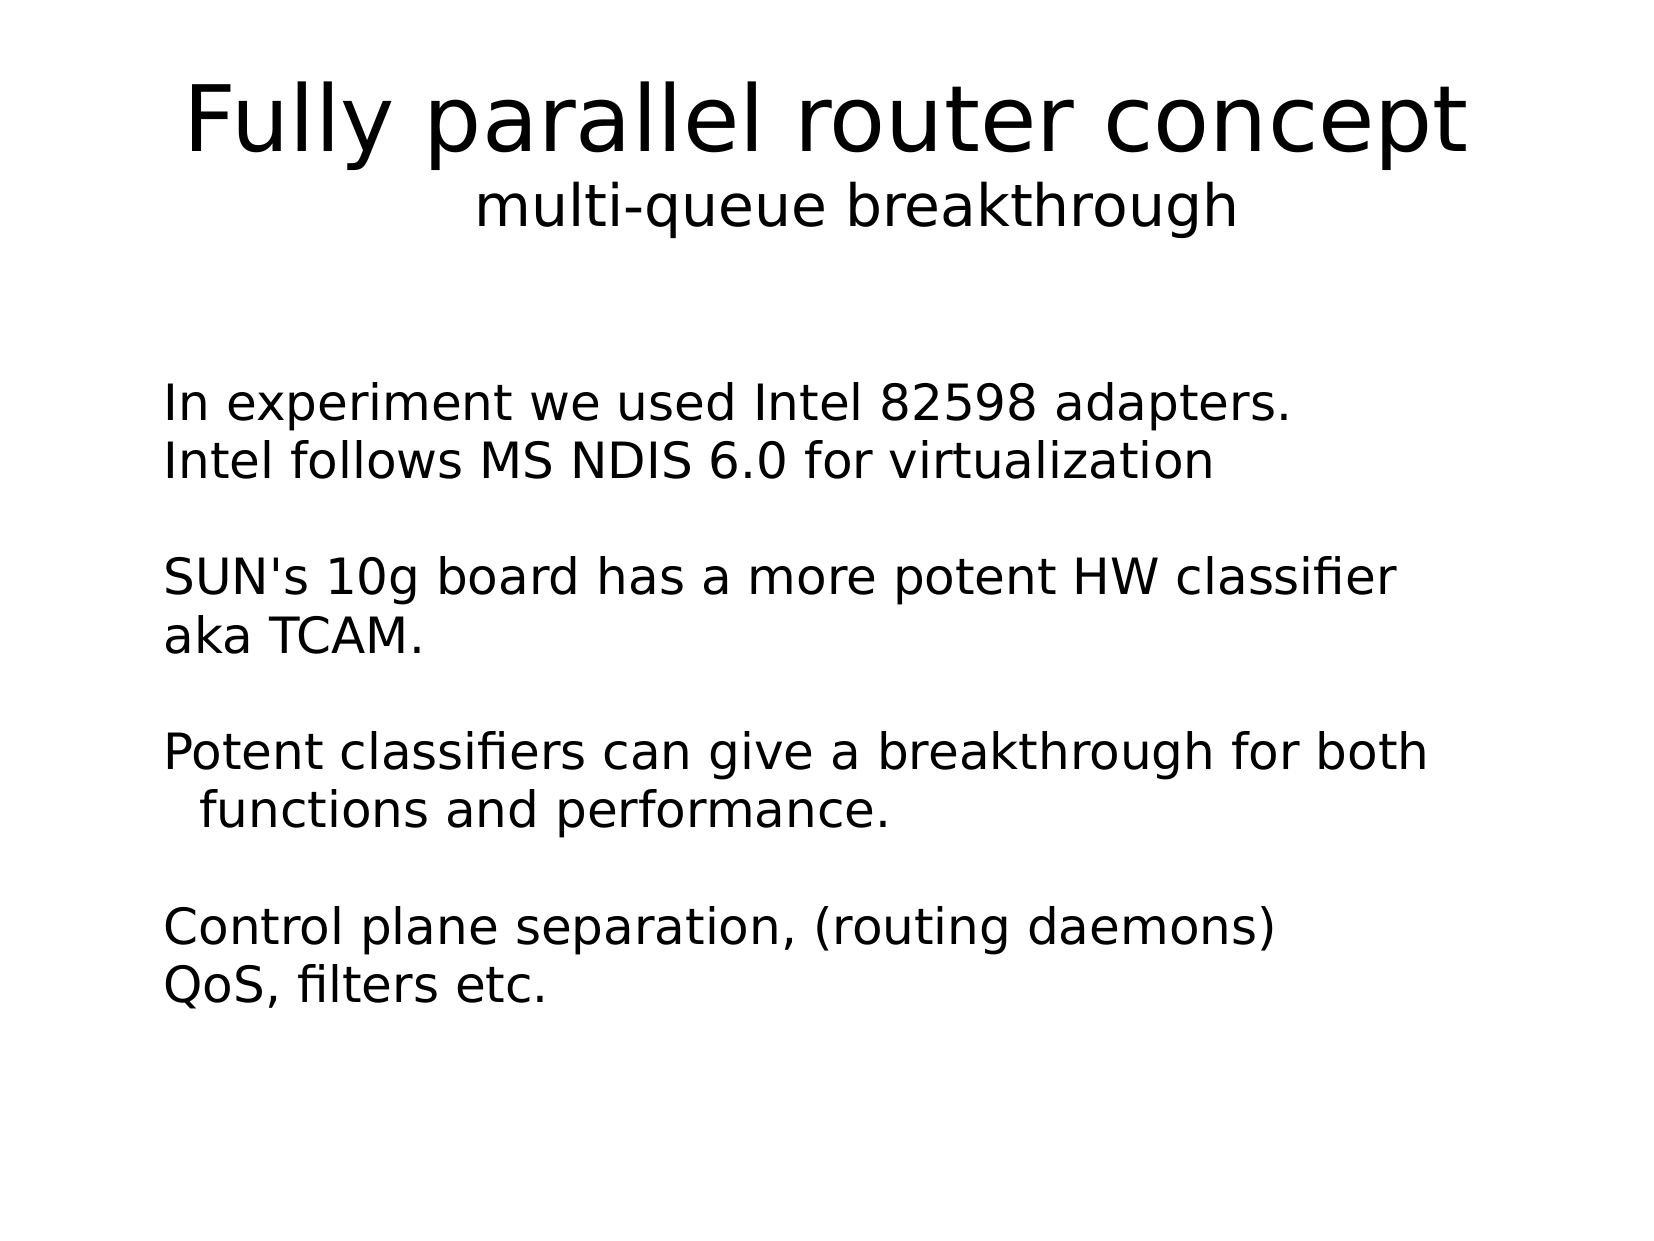

# Fully parallel router concept multi-queue breakthrough
In experiment we used Intel 82598 adapters.
Intel follows MS NDIS 6.0 for virtualization
SUN's 10g board has a more potent HW classifier
aka TCAM.
Potent classifiers can give a breakthrough for both functions and performance.
Control plane separation, (routing daemons)
QoS, filters etc.